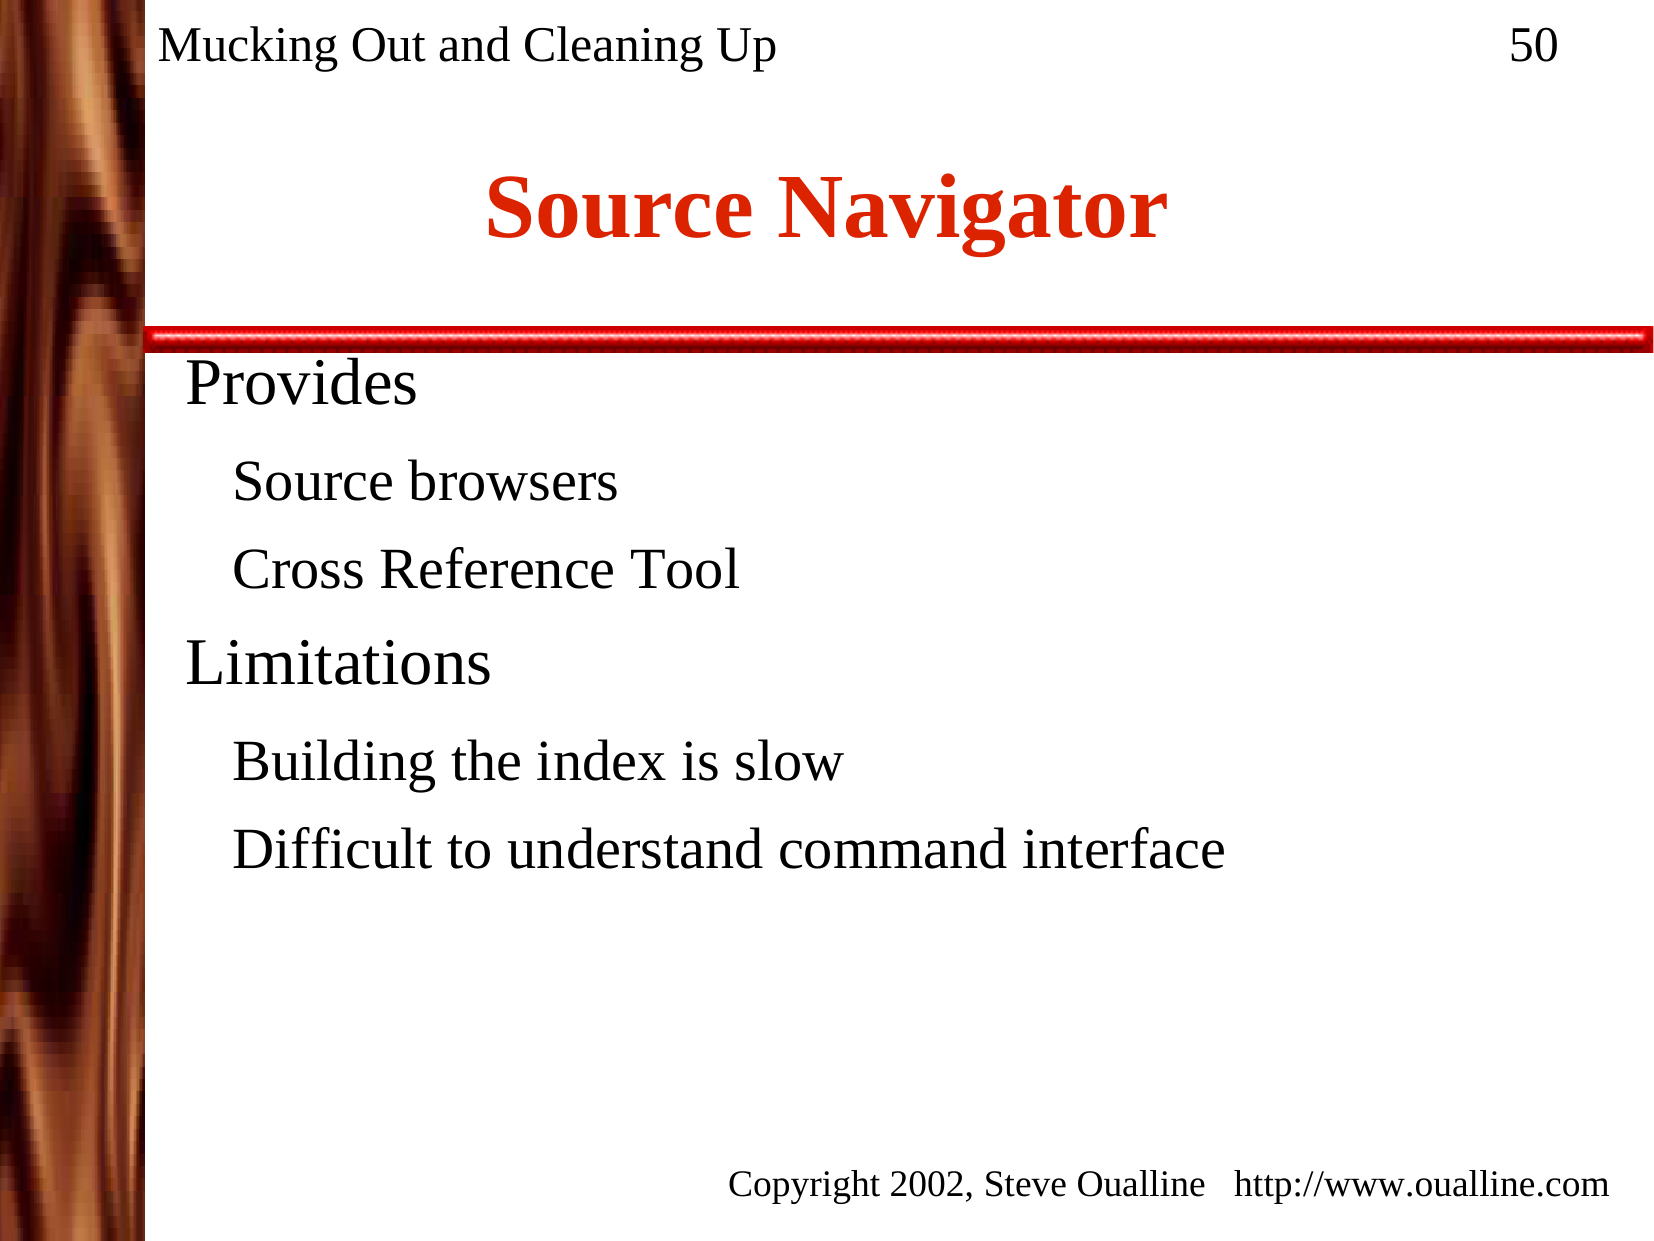

# Source Navigator
Provides
Source browsers
Cross Reference Tool
Limitations
Building the index is slow
Difficult to understand command interface